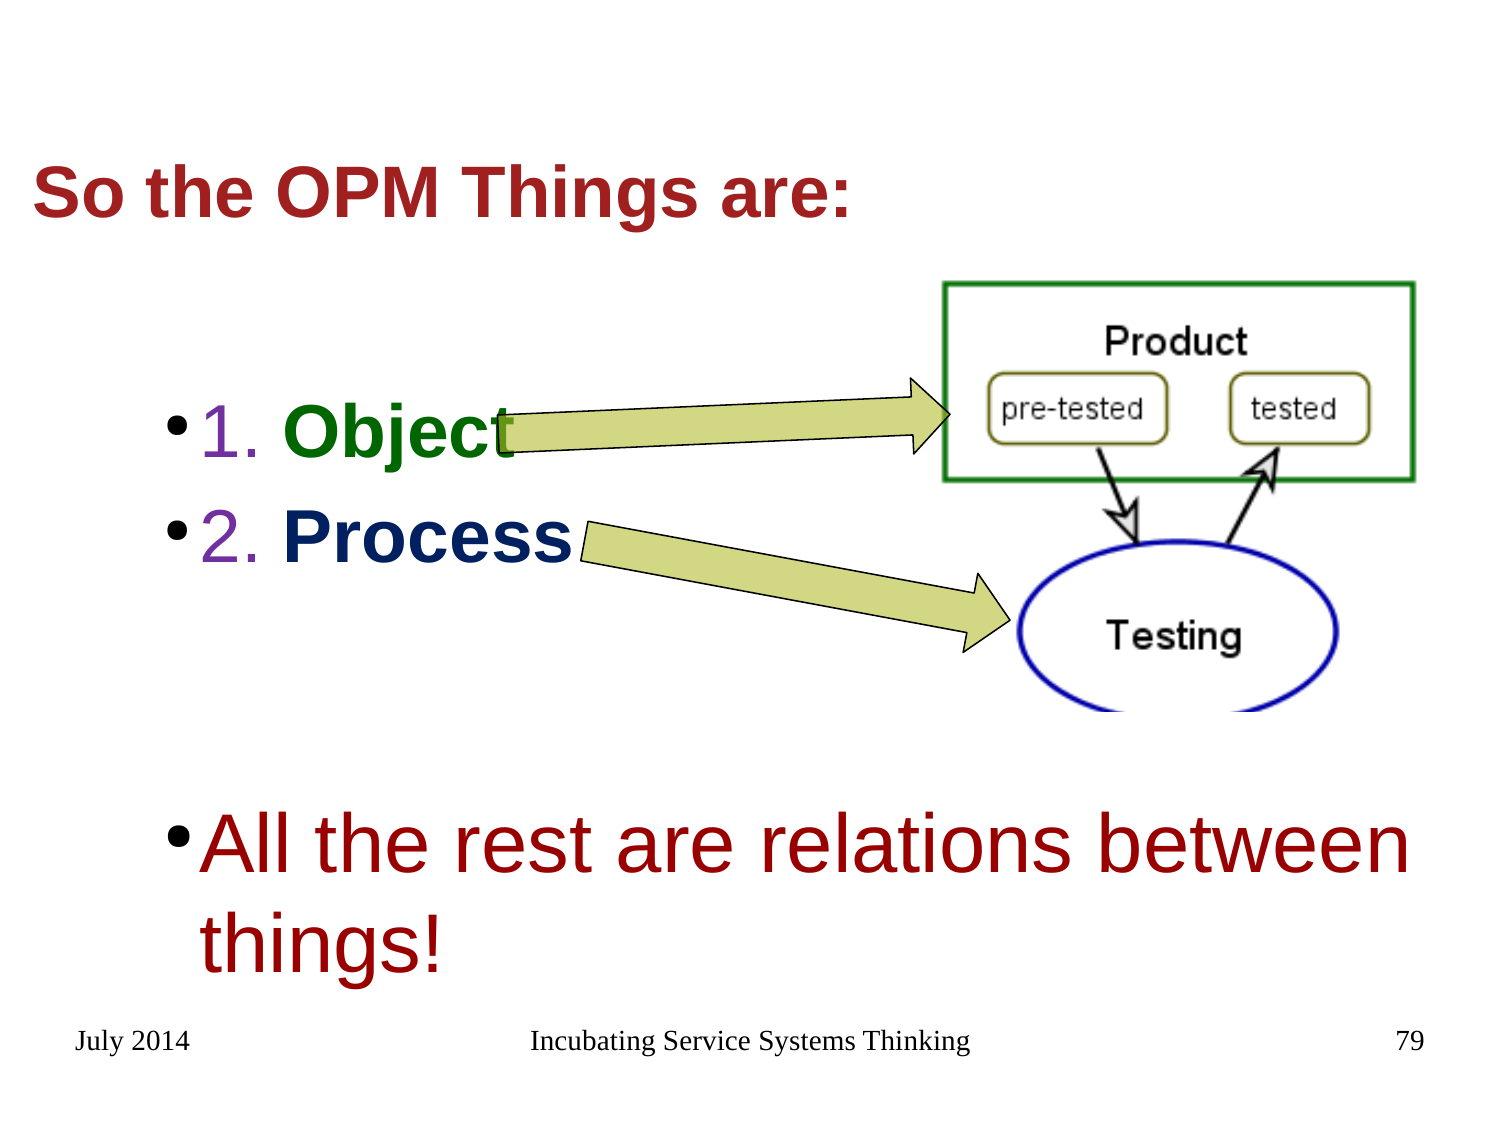

So the OPM Things are:
1. Object
2. Process
All the rest are relations between things!
July 2014
Incubating Service Systems Thinking
79